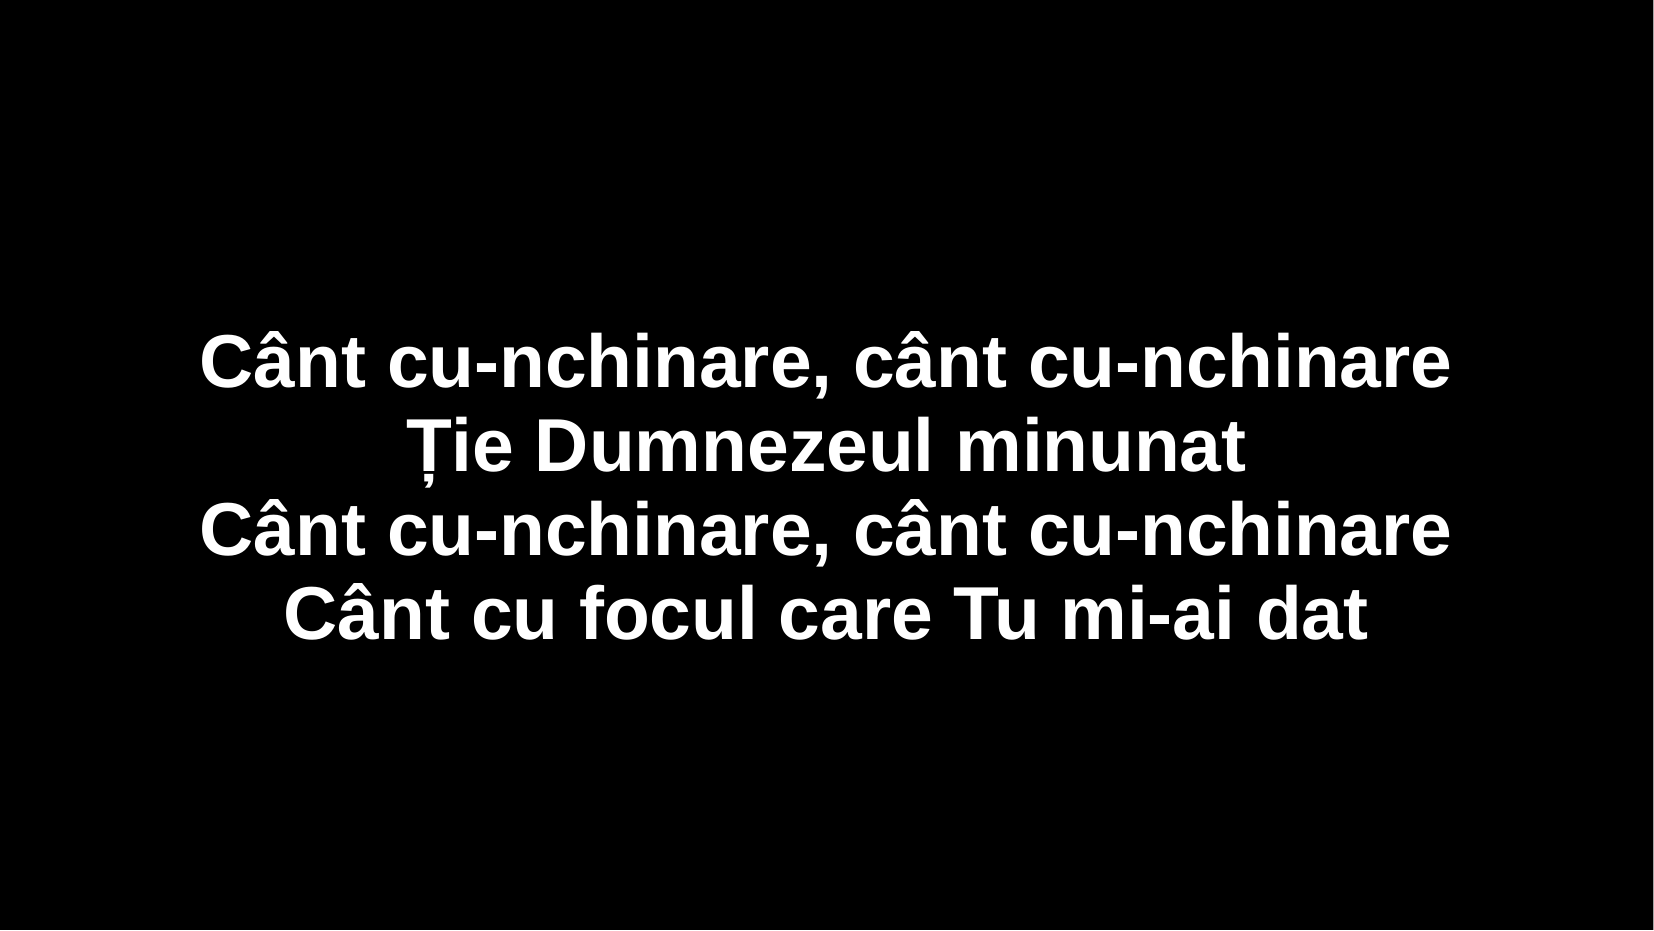

# Cânt cu-nchinare, cânt cu-nchinare
Ție Dumnezeul minunat
Cânt cu-nchinare, cânt cu-nchinare
Cânt cu focul care Tu mi-ai dat